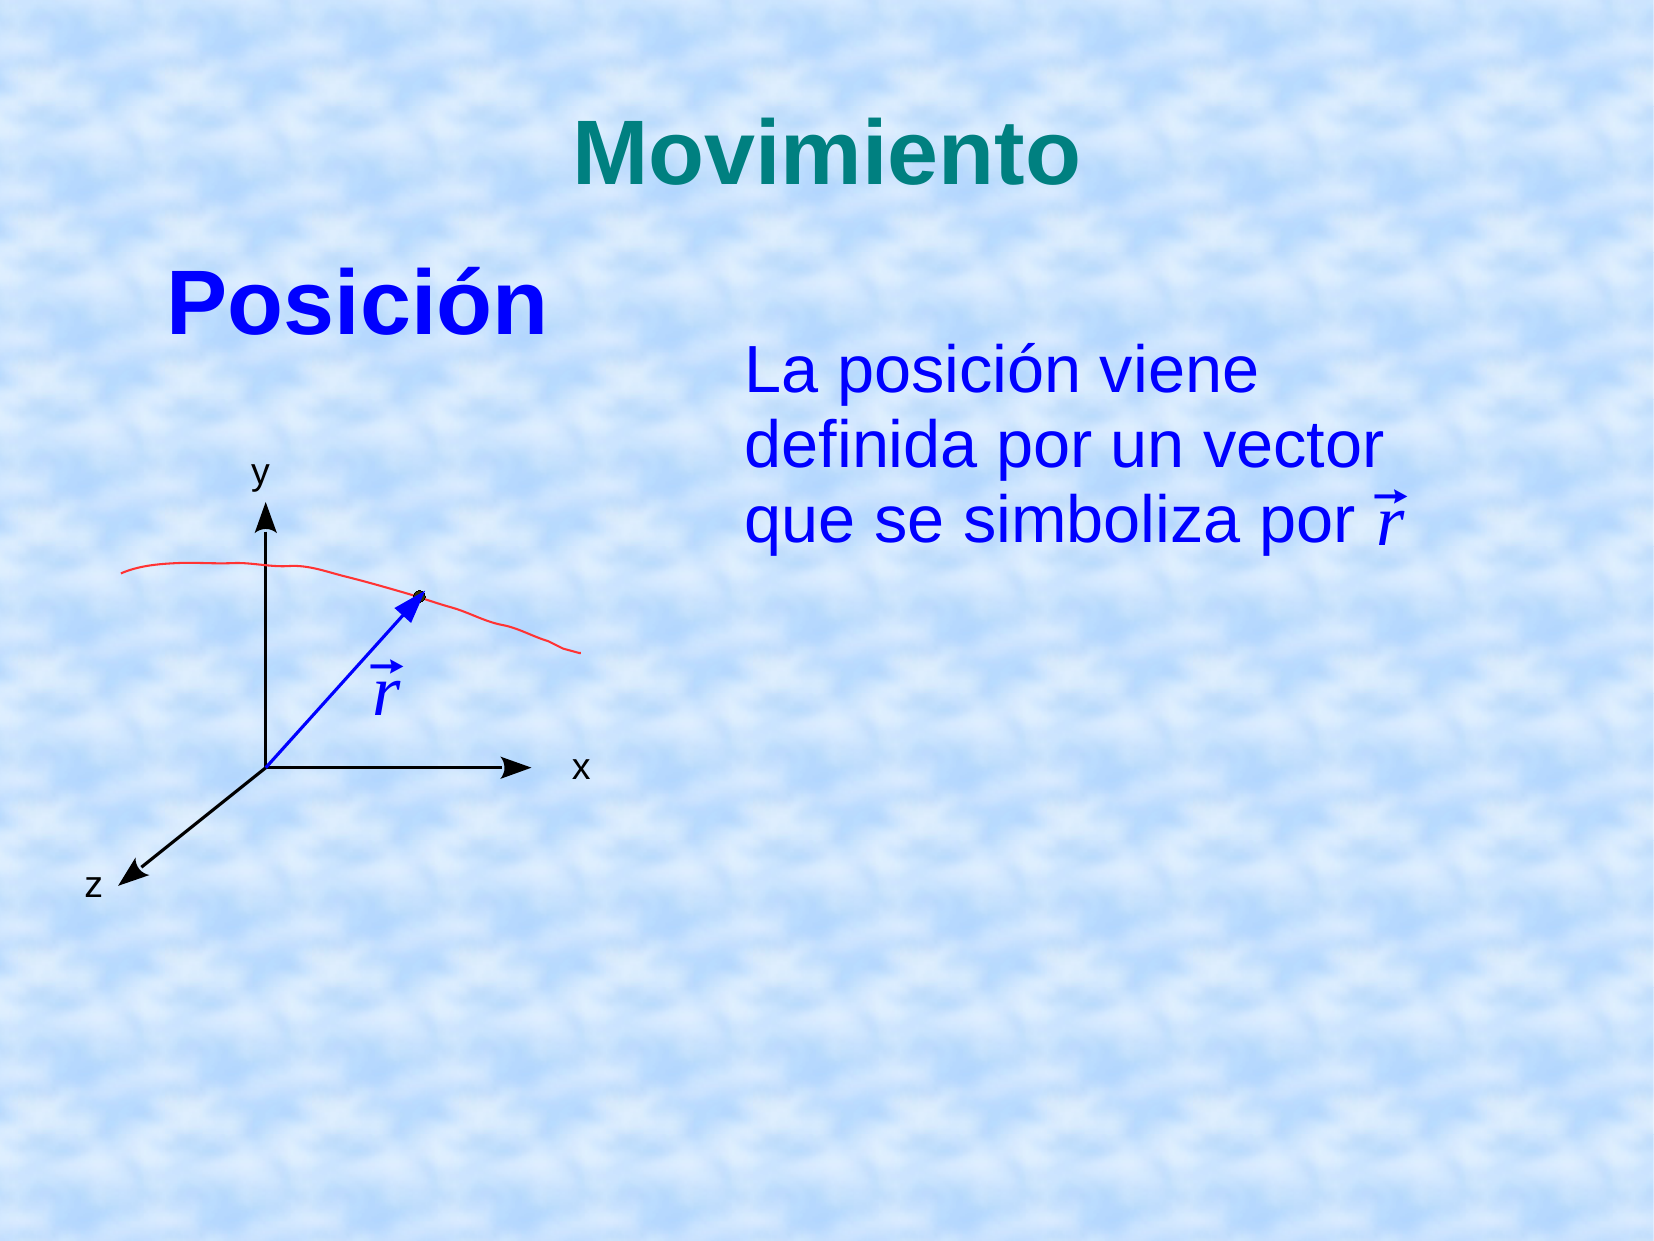

# Movimiento
Posición
La posición viene definida por un vector que se simboliza por
y
x
z
la relación entre ω y el periodo T es
ω = 2π/T
la relación entre ω y el periodo T es
ω = 2π/T
la relación entre ω y el periodo T es
ω = 2π/T